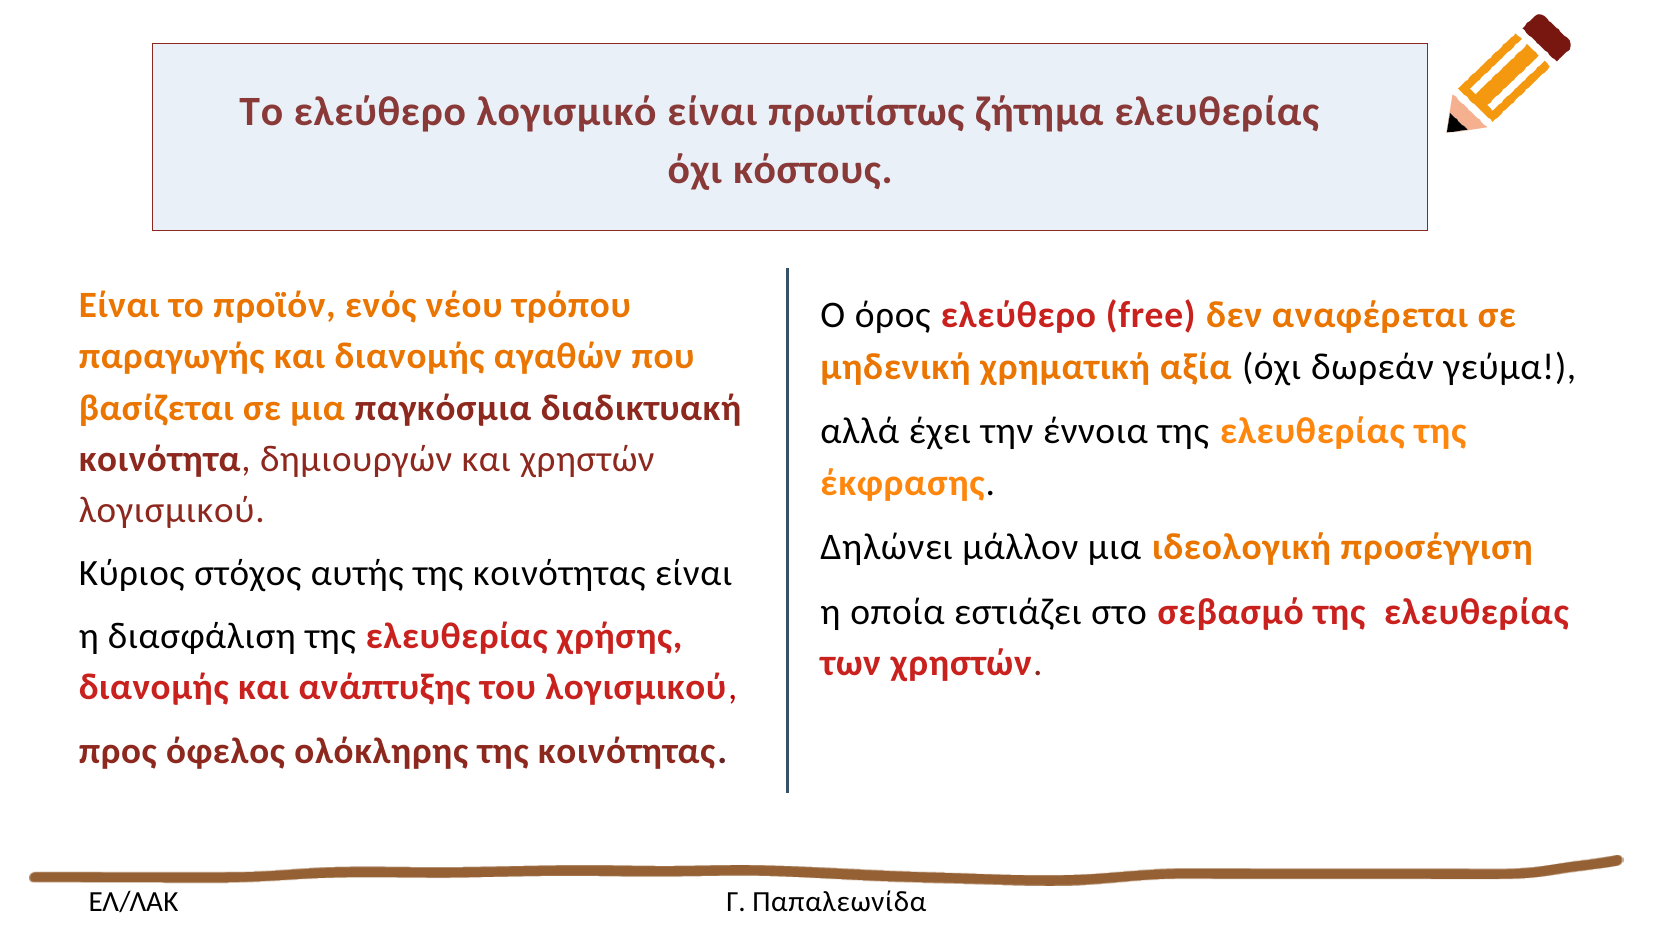

# Το ελεύθερο λογισμικό είναι πρωτίστως ζήτημα ελευθερίας όχι κόστους.
Είναι το προϊόν, ενός νέου τρόπου παραγωγής και διανομής αγαθών που βασίζεται σε μια παγκόσμια διαδικτυακή κοινότητα, δημιουργών και χρηστών λογισμικού.
Κύριος στόχος αυτής της κοινότητας είναι
η διασφάλιση της ελευθερίας χρήσης, διανομής και ανάπτυξης του λογισμικού,
προς όφελος ολόκληρης της κοινότητας.
Ο όρος ελεύθερο (free) δεν αναφέρεται σε μηδενική χρηματική αξία (όχι δωρεάν γεύμα!),
αλλά έχει την έννοια της ελευθερίας της έκφρασης.
Δηλώνει μάλλον μια ιδεολογική προσέγγιση
η οποία εστιάζει στο σεβασμό της ελευθερίας των χρηστών.
ΕΛ/ΛΑΚ
Γ. Παπαλεωνίδα